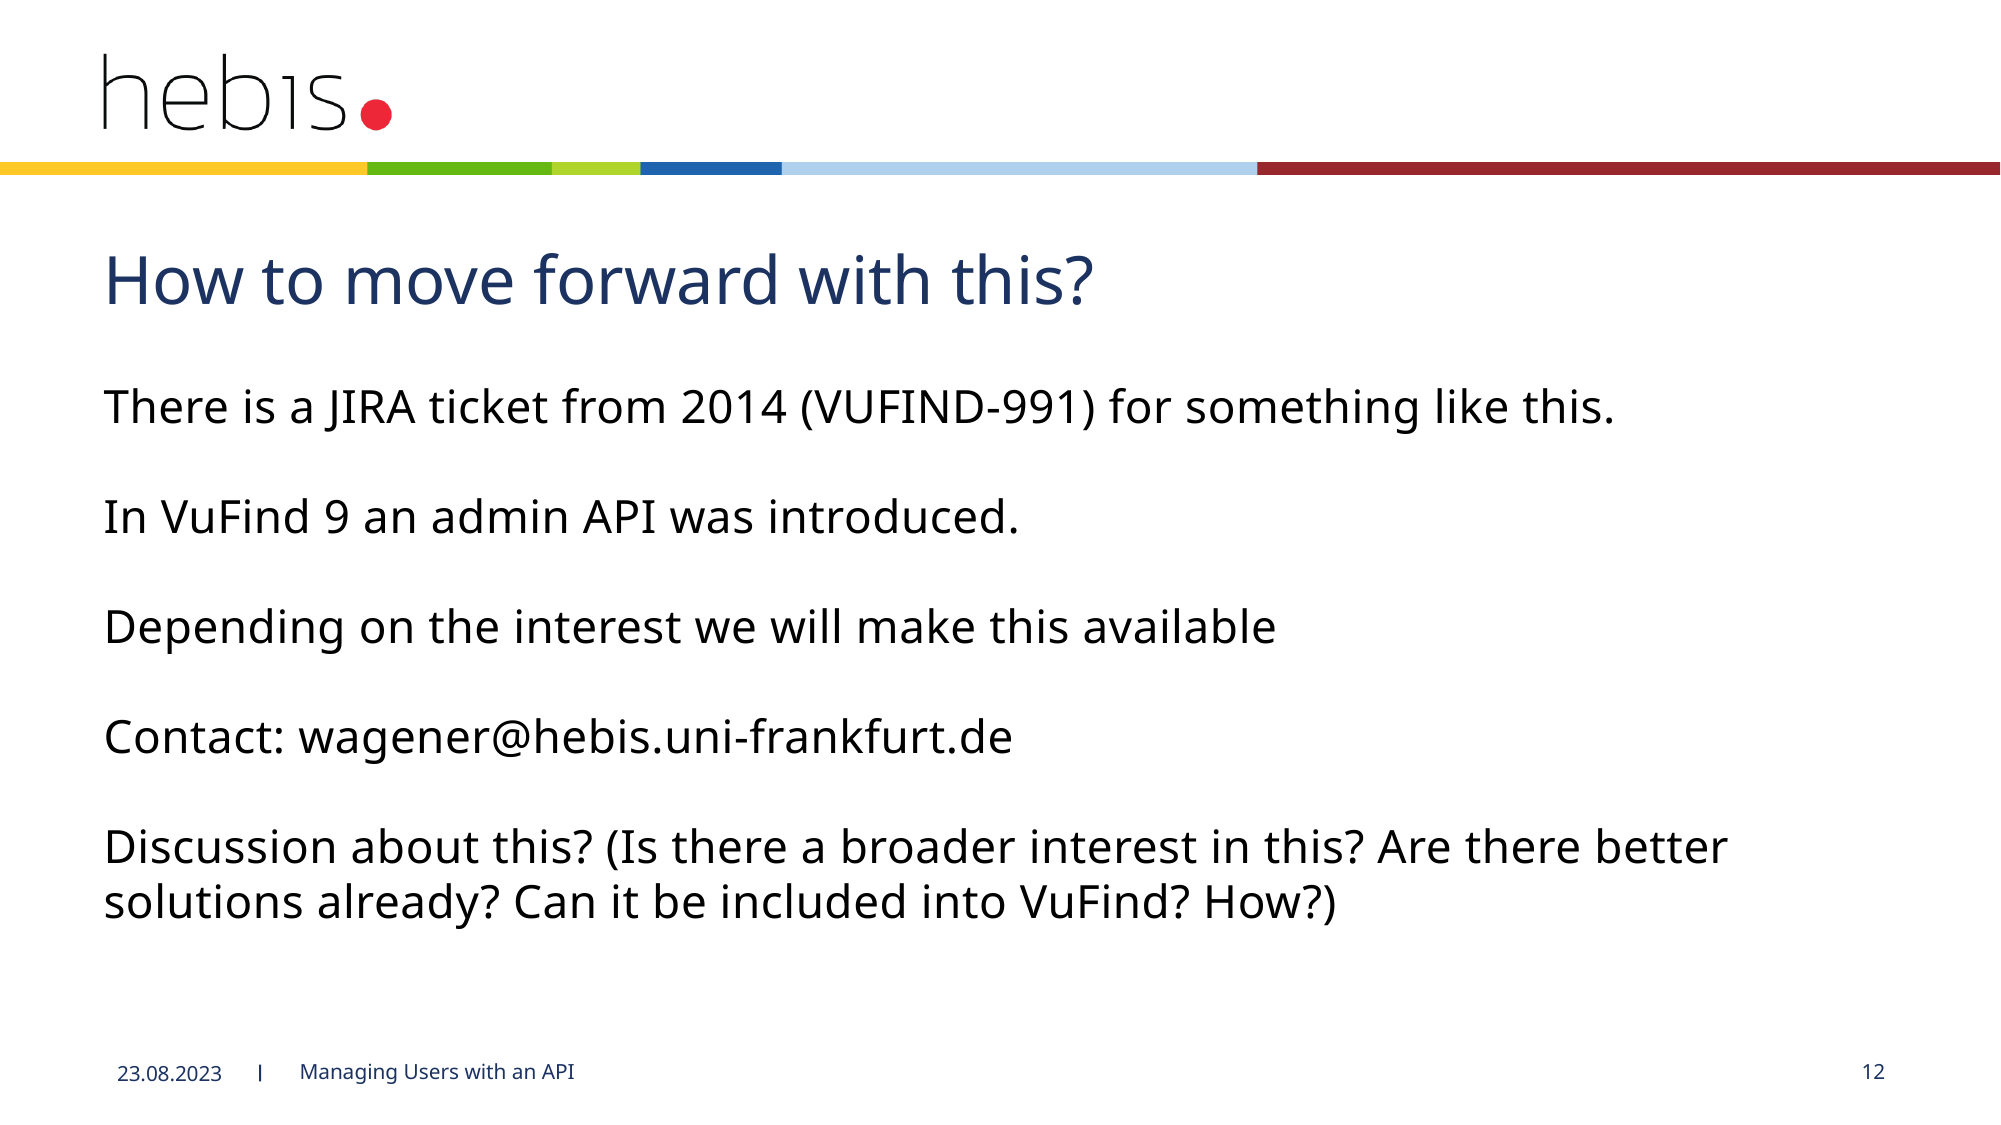

How to move forward with this?
# There is a JIRA ticket from 2014 (VUFIND-991) for something like this.
In VuFind 9 an admin API was introduced.
Depending on the interest we will make this available
Contact: wagener@hebis.uni-frankfurt.de
Discussion about this? (Is there a broader interest in this? Are there better solutions already? Can it be included into VuFind? How?)
23.08.2023
Managing Users with an API
12